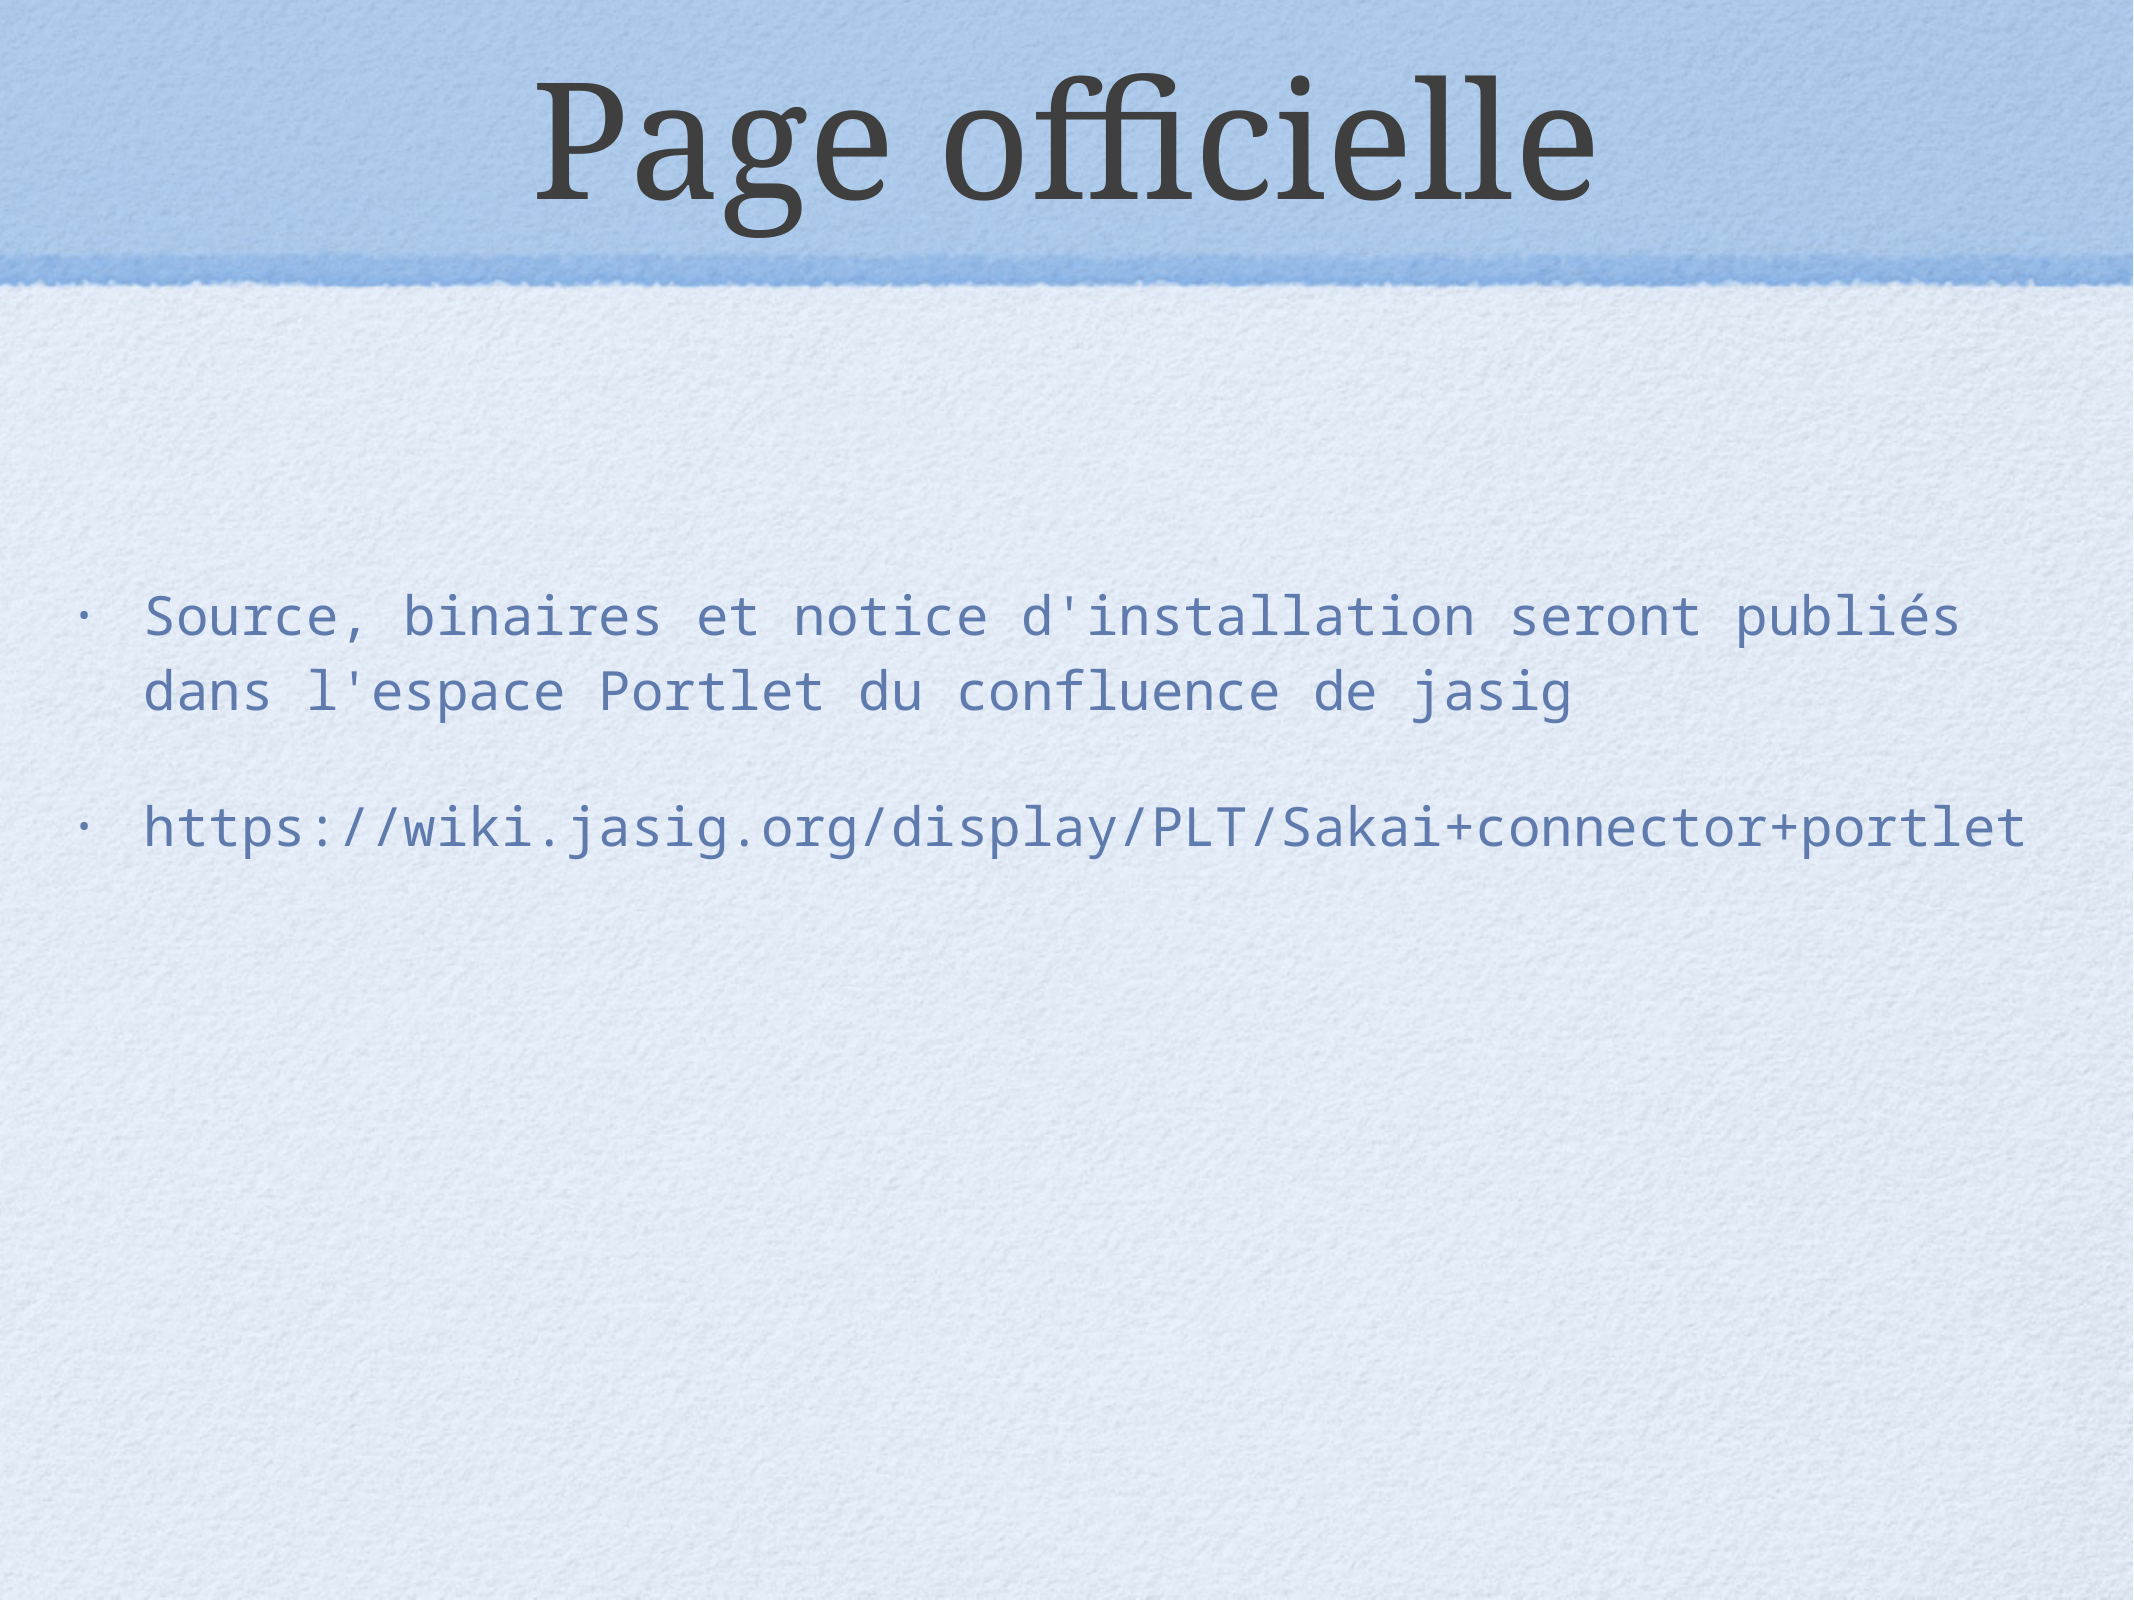

# Page officielle
Source, binaires et notice d'installation seront publiés dans l'espace Portlet du confluence de jasig
https://wiki.jasig.org/display/PLT/Sakai+connector+portlet